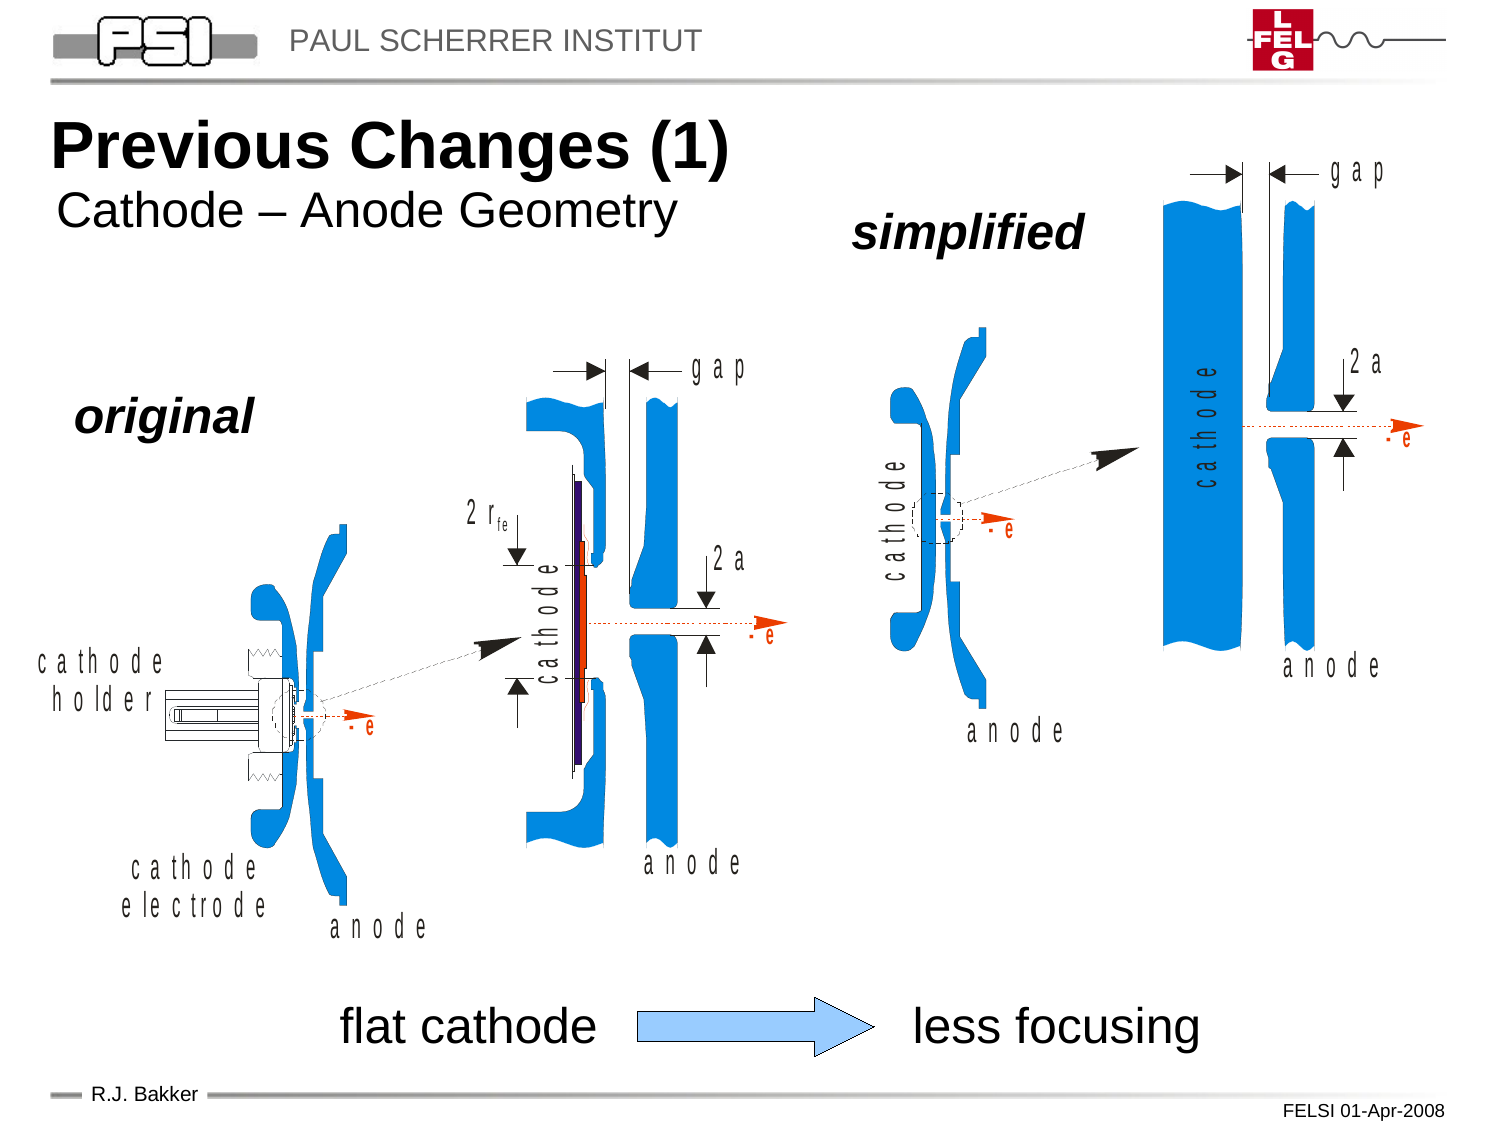

# Previous Changes (1)
Cathode – Anode Geometry
simplified
original
flat cathode
less focusing